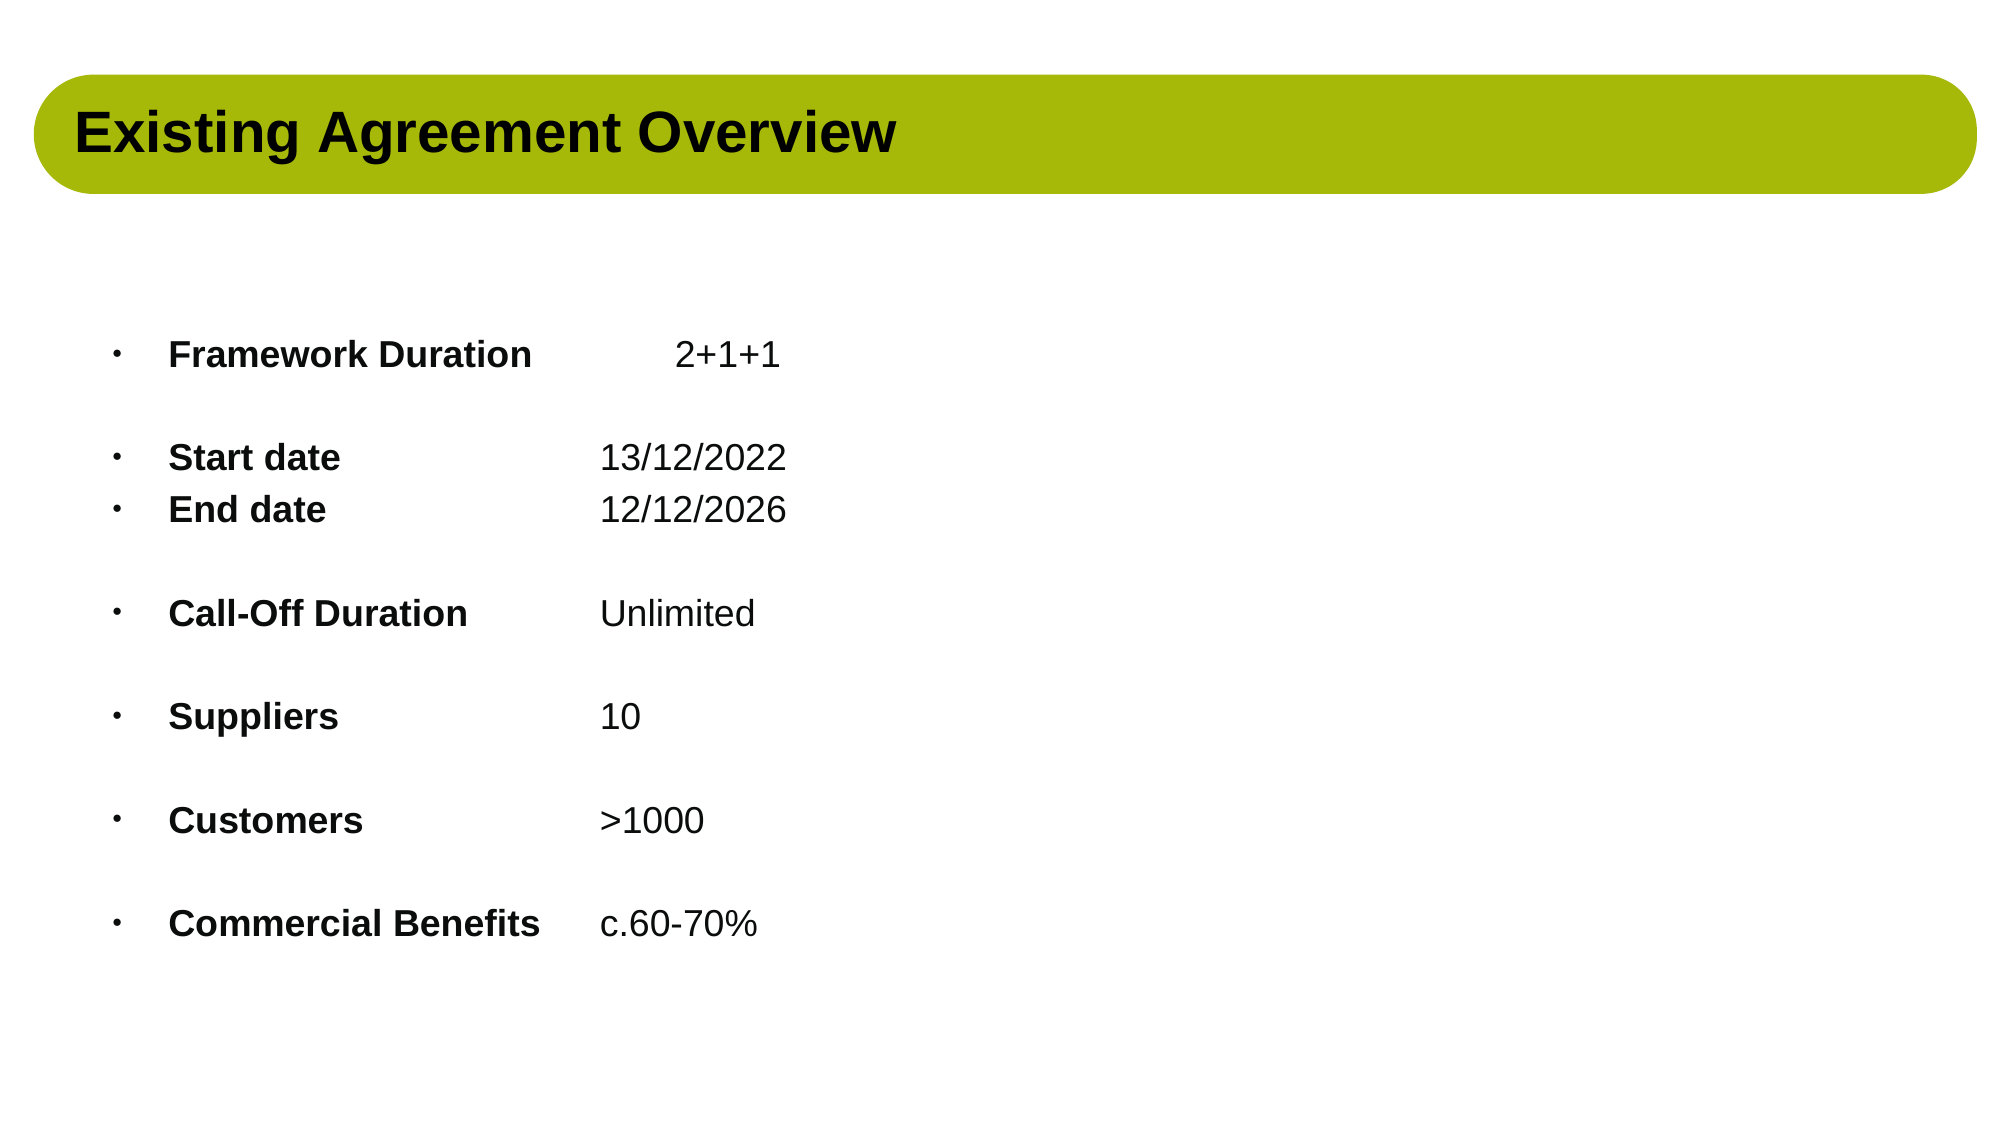

Existing Agreement Overview
# Framework Duration		2+1+1
Start date				13/12/2022
End date				12/12/2026
Call-Off Duration		Unlimited
Suppliers 				10
Customers				>1000
Commercial Benefits 	c.60-70%